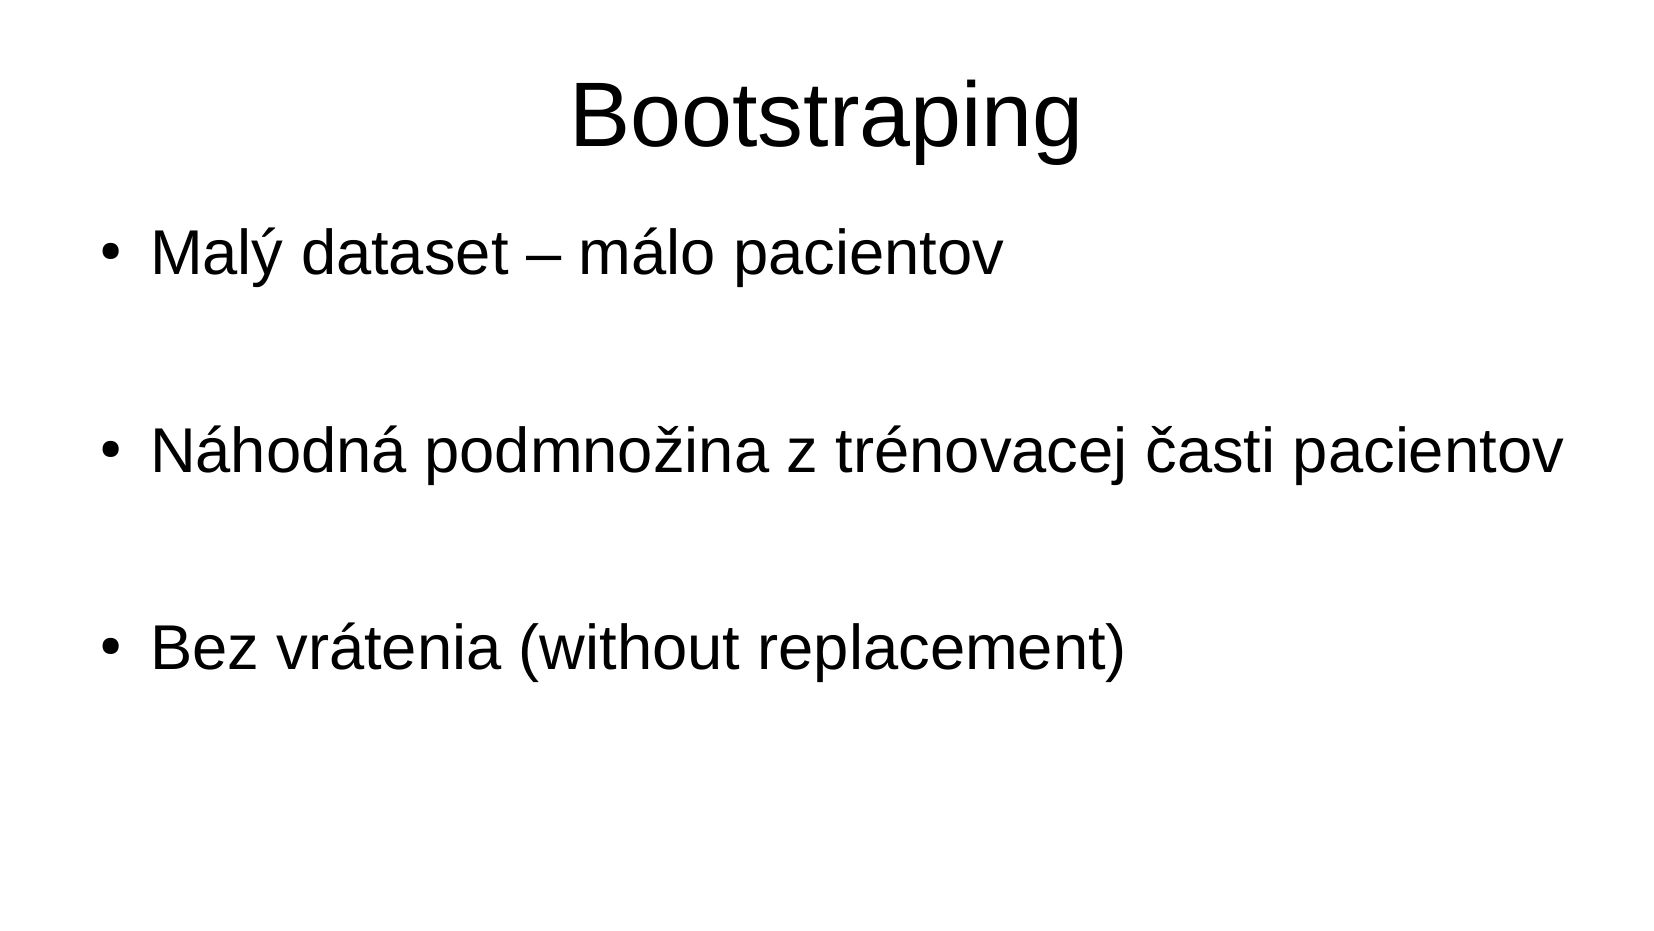

# Bootstraping
Malý dataset – málo pacientov
Náhodná podmnožina z trénovacej časti pacientov
Bez vrátenia (without replacement)